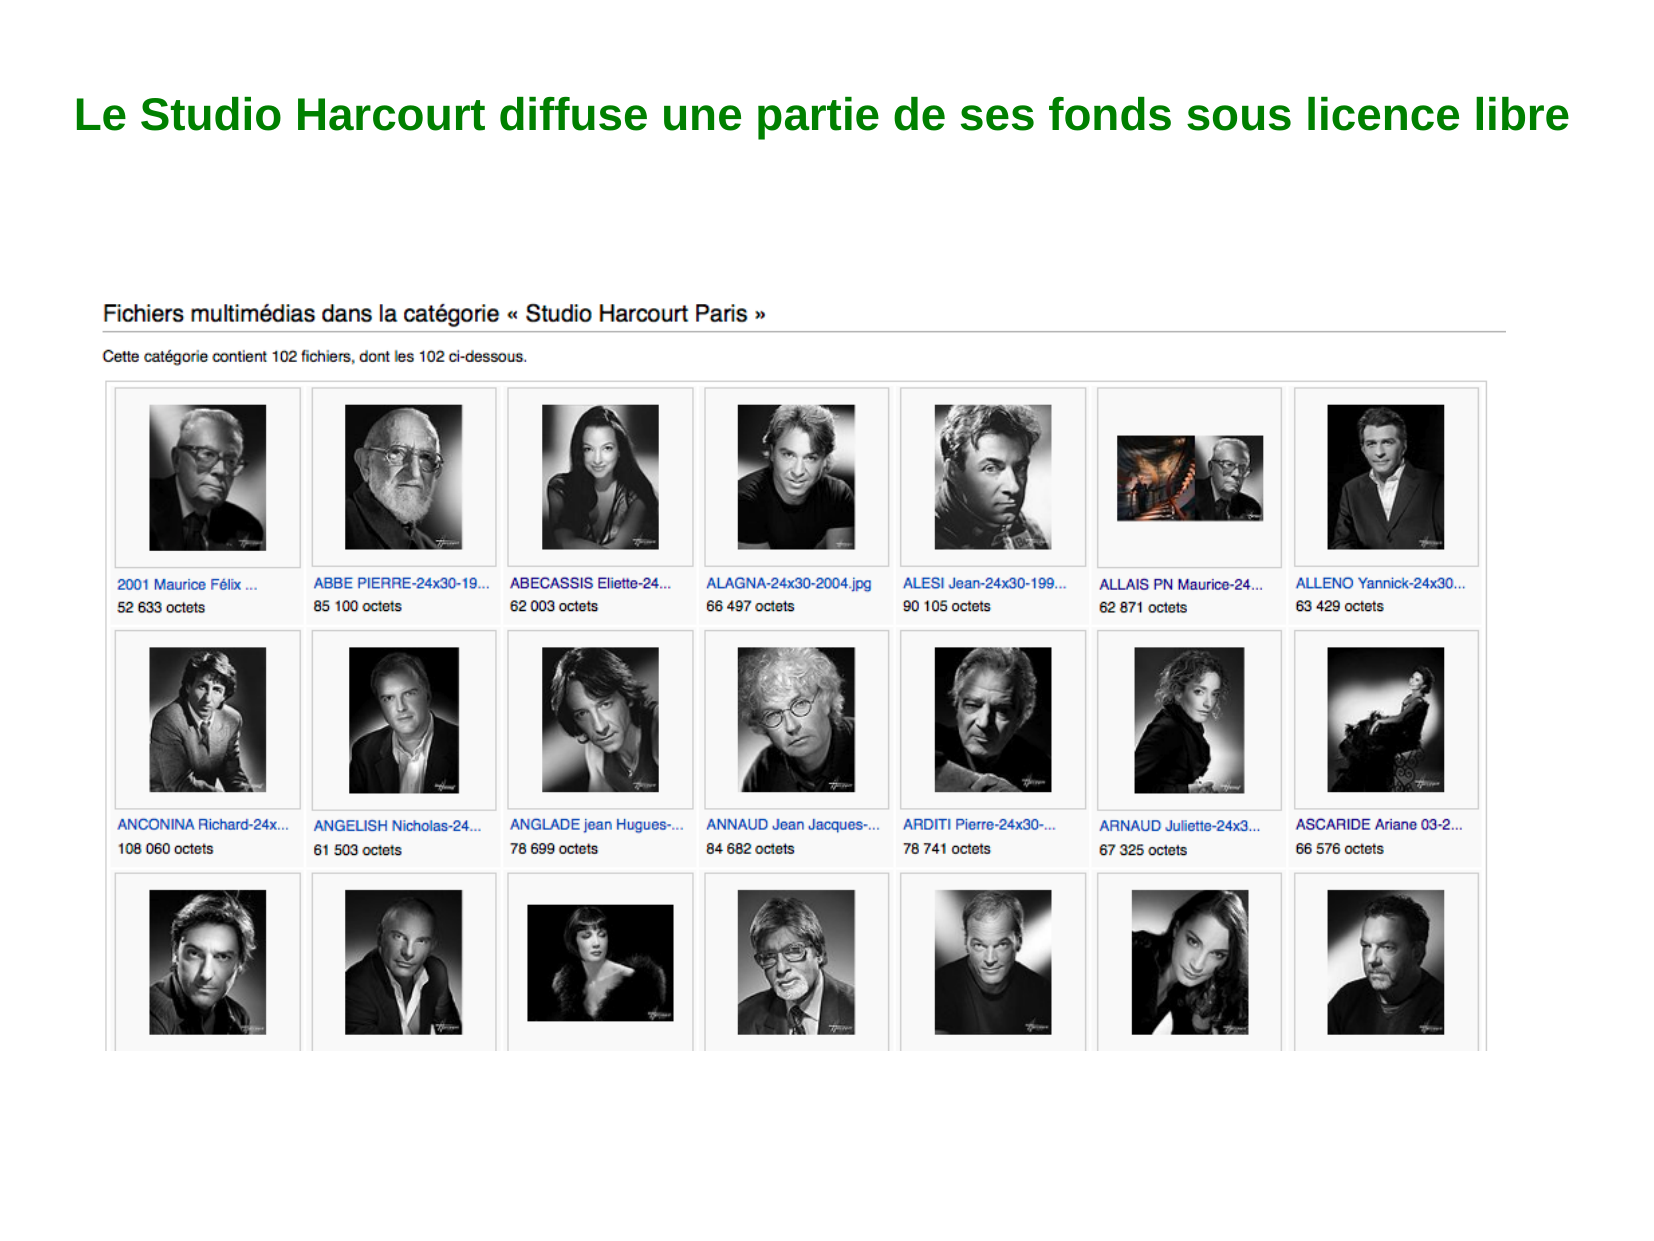

Le Studio Harcourt diffuse une partie de ses fonds sous licence libre